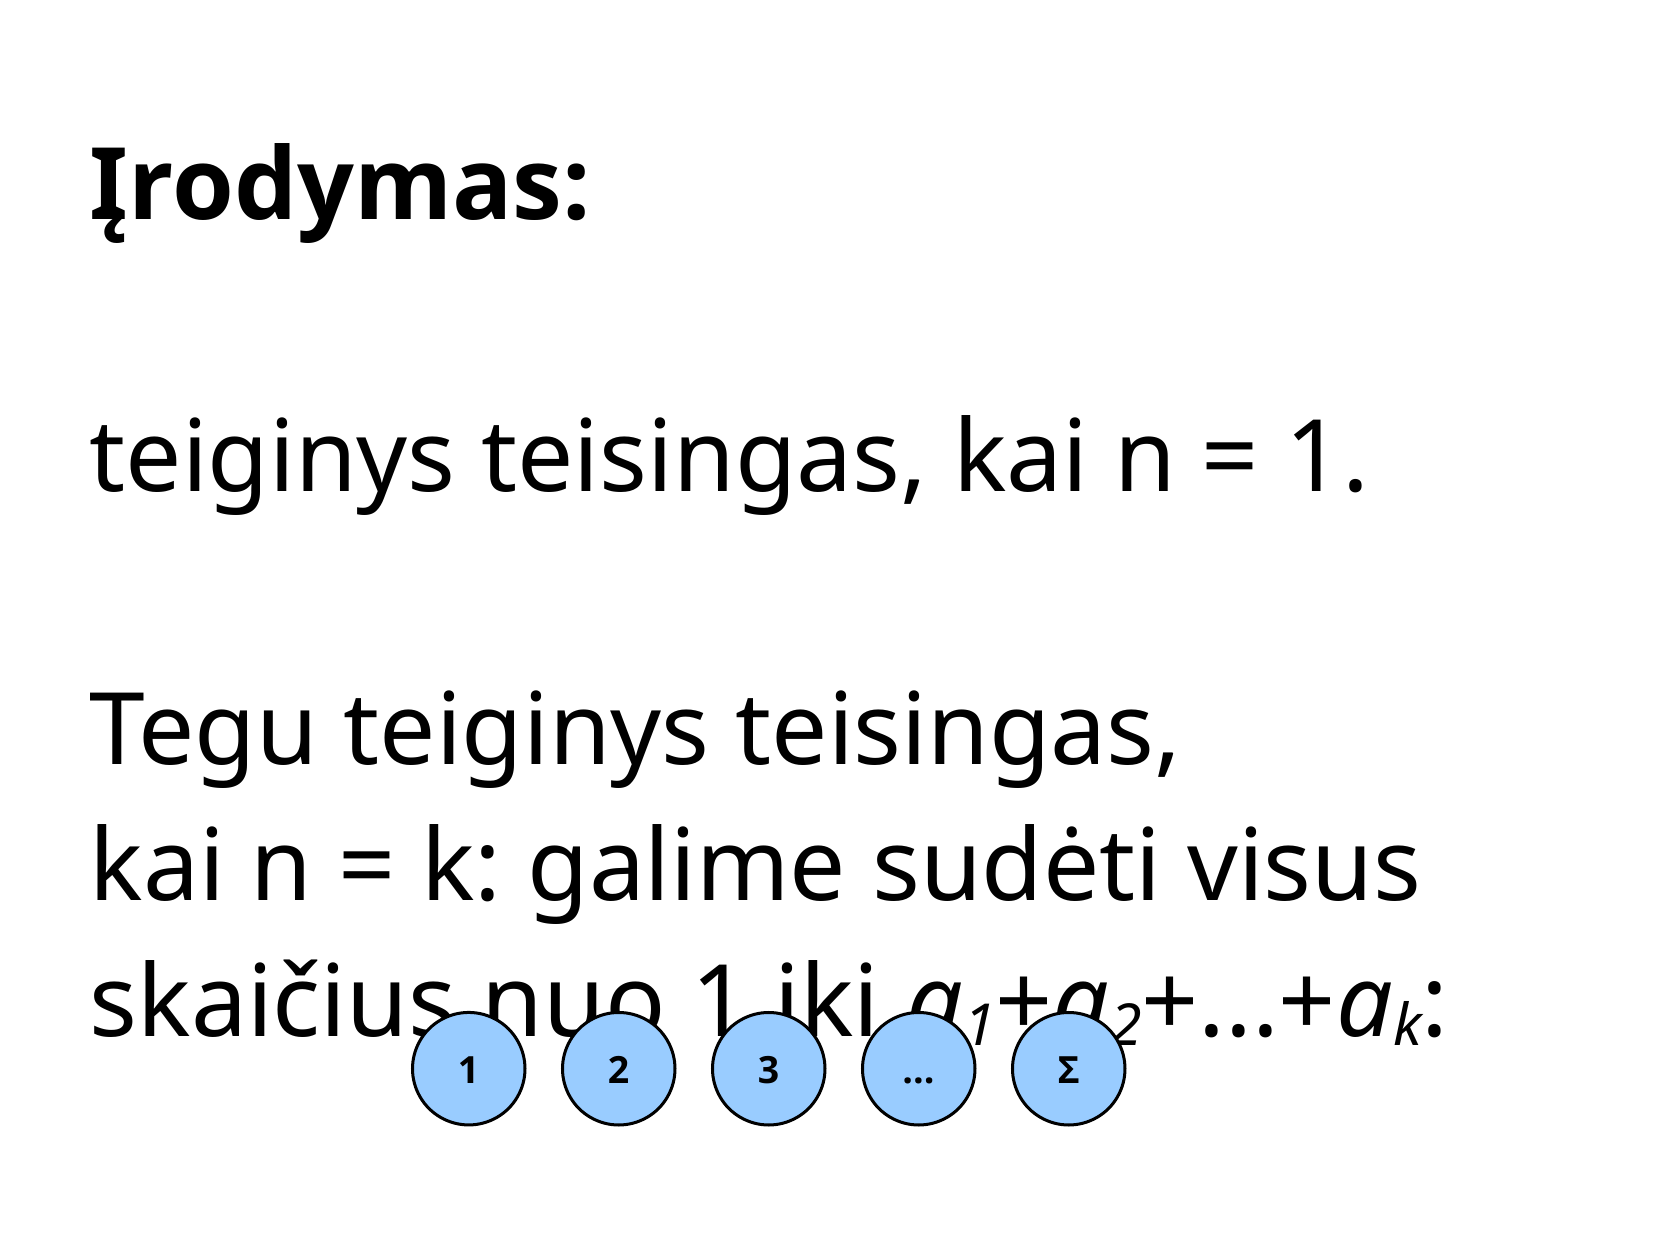

Įrodymas:
teiginys teisingas, kai n = 1.
Tegu teiginys teisingas,
kai n = k: galime sudėti visus skaičius nuo 1 iki a1+a2+...+ak:
1
2
3
...
Σ